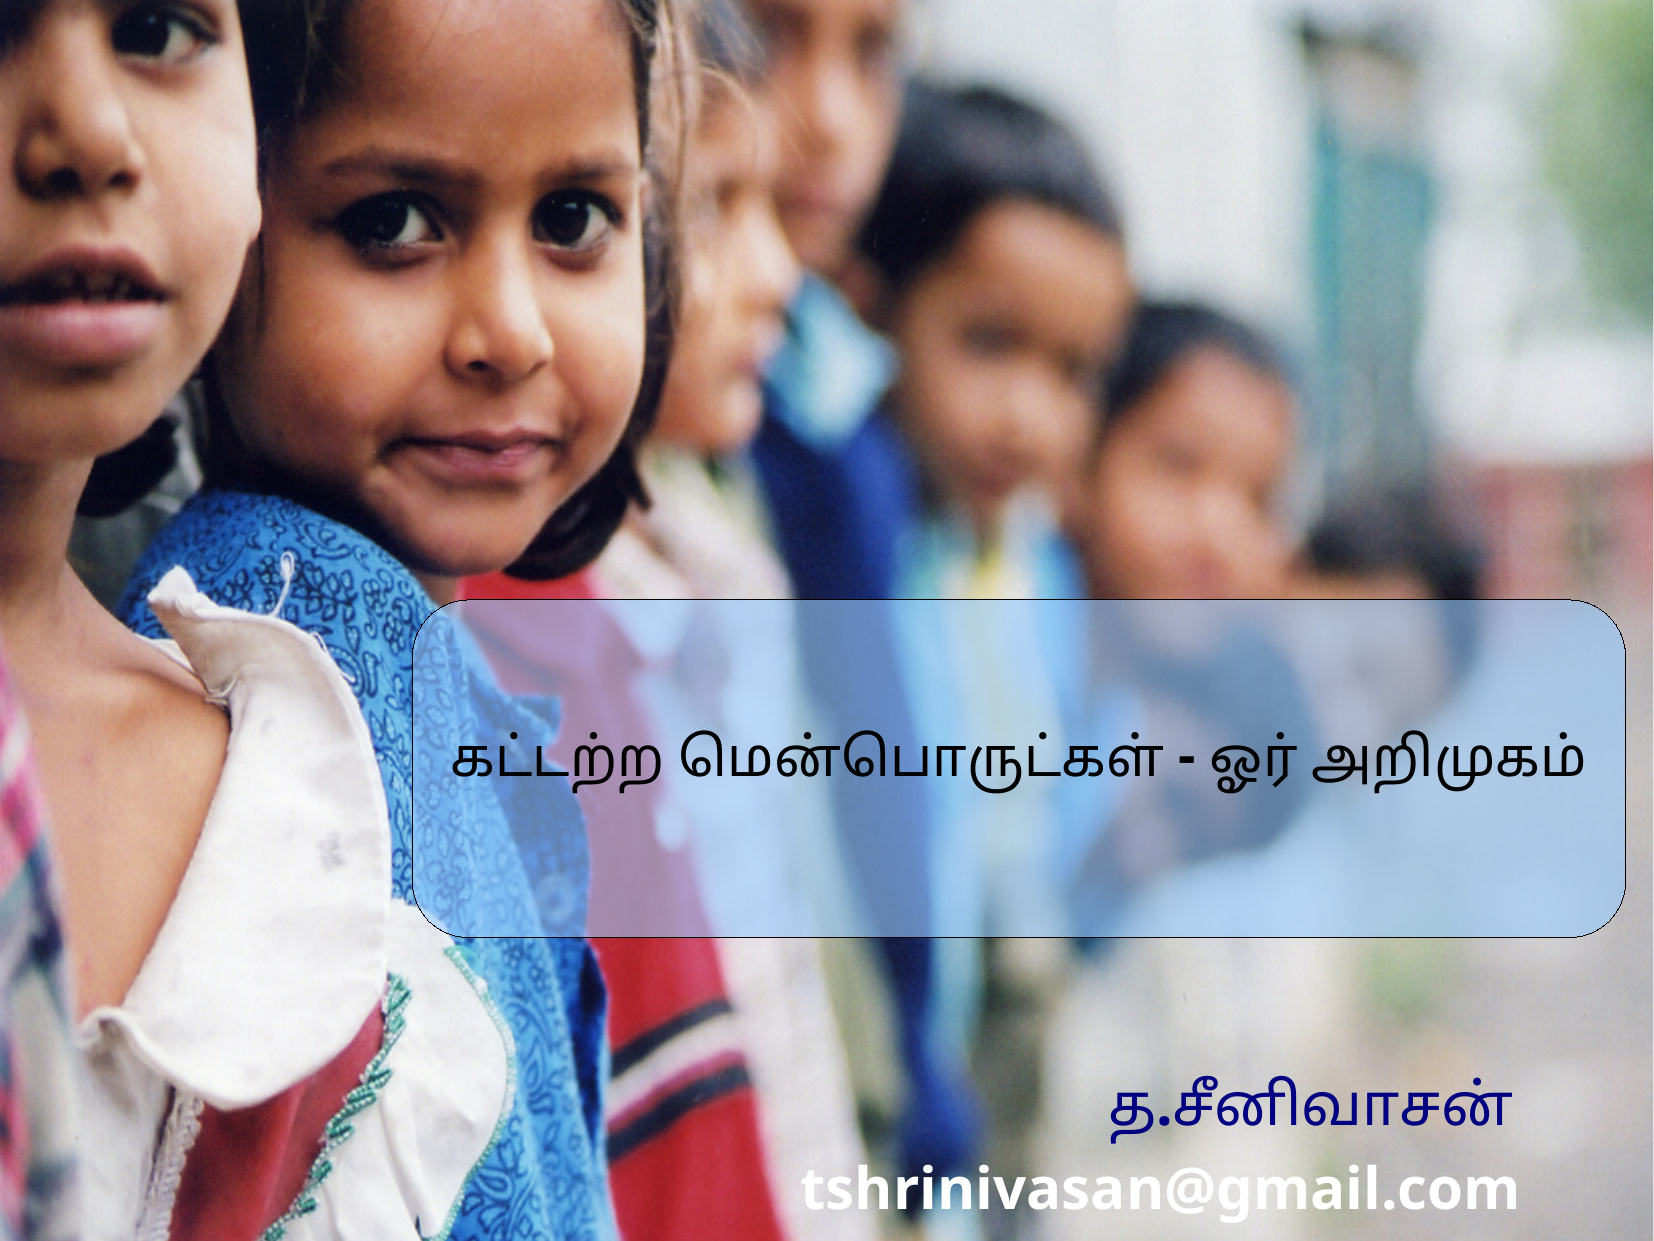

த.சீனிவாசன்
									tshrinivasan@gmail.com
கட்டற்ற மென்பொருட்கள் - ஓர் அறிமுகம்